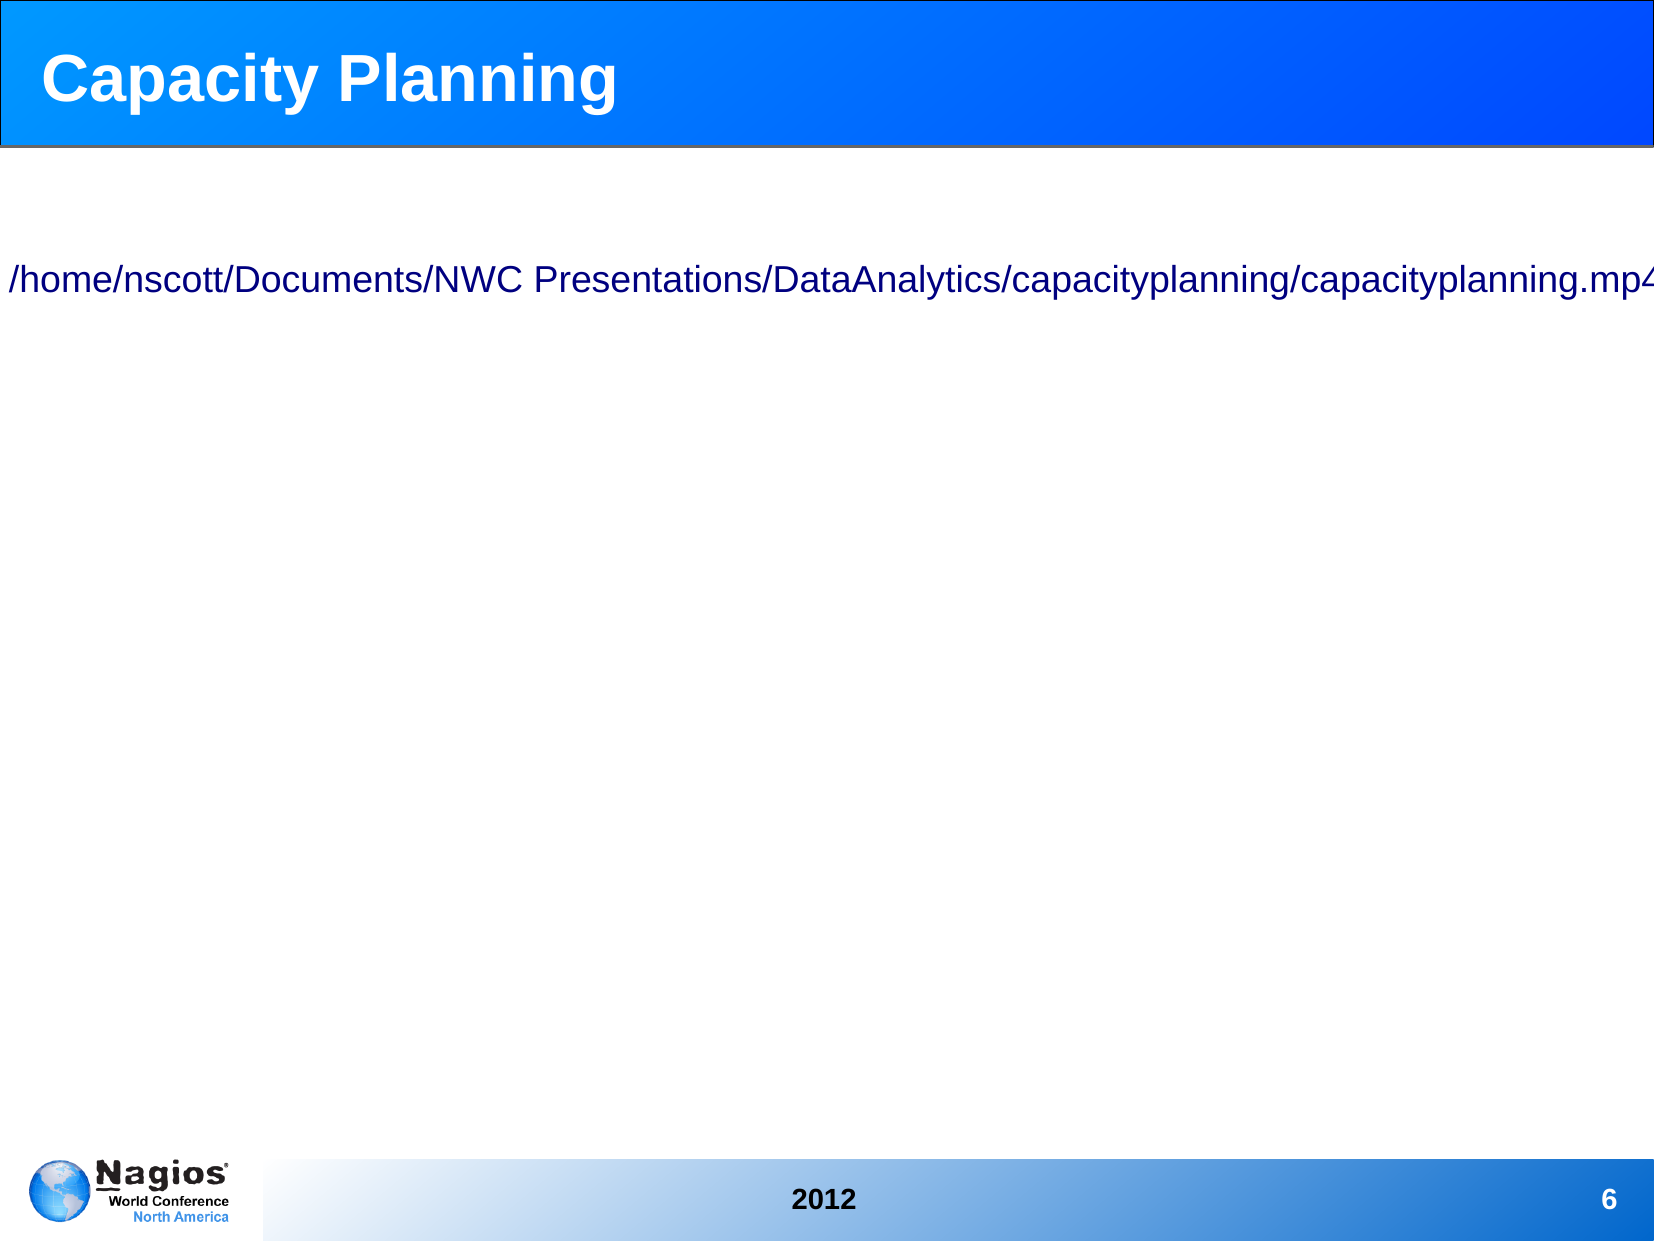

# Capacity Planning
/home/nscott/Documents/NWC Presentations/DataAnalytics/capacityplanning/capacityplanning.mp4
2011
6